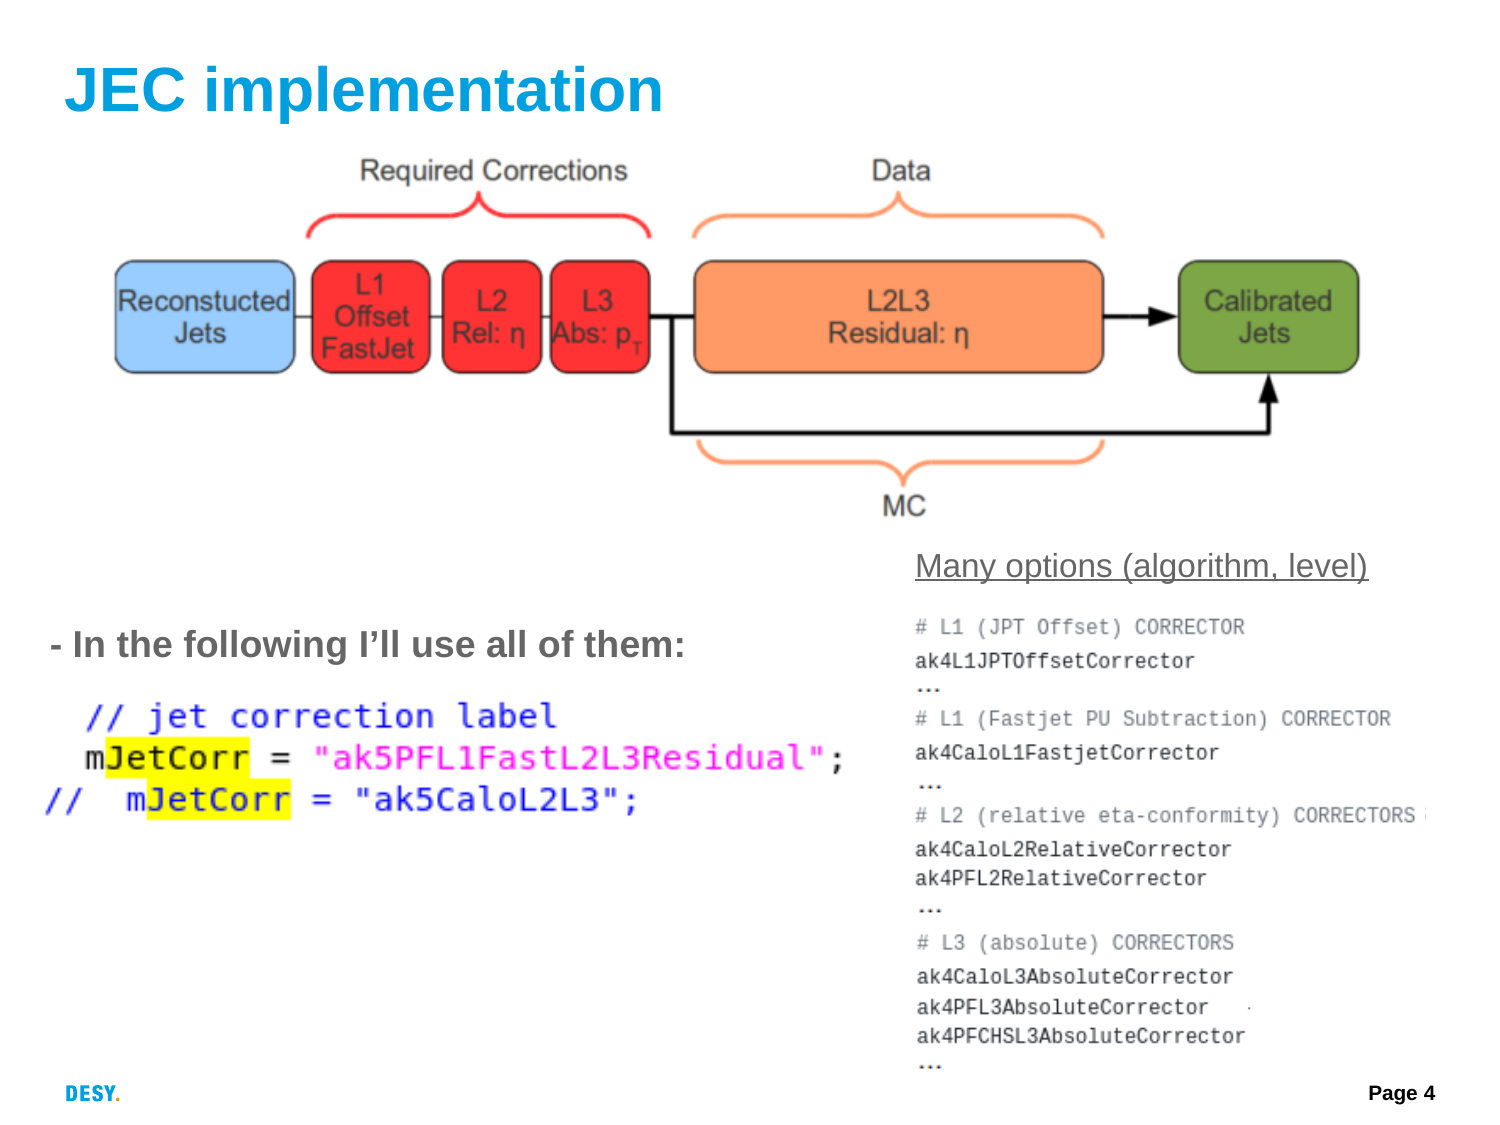

# JEC implementation
Many options (algorithm, level)
- In the following I’ll use all of them: